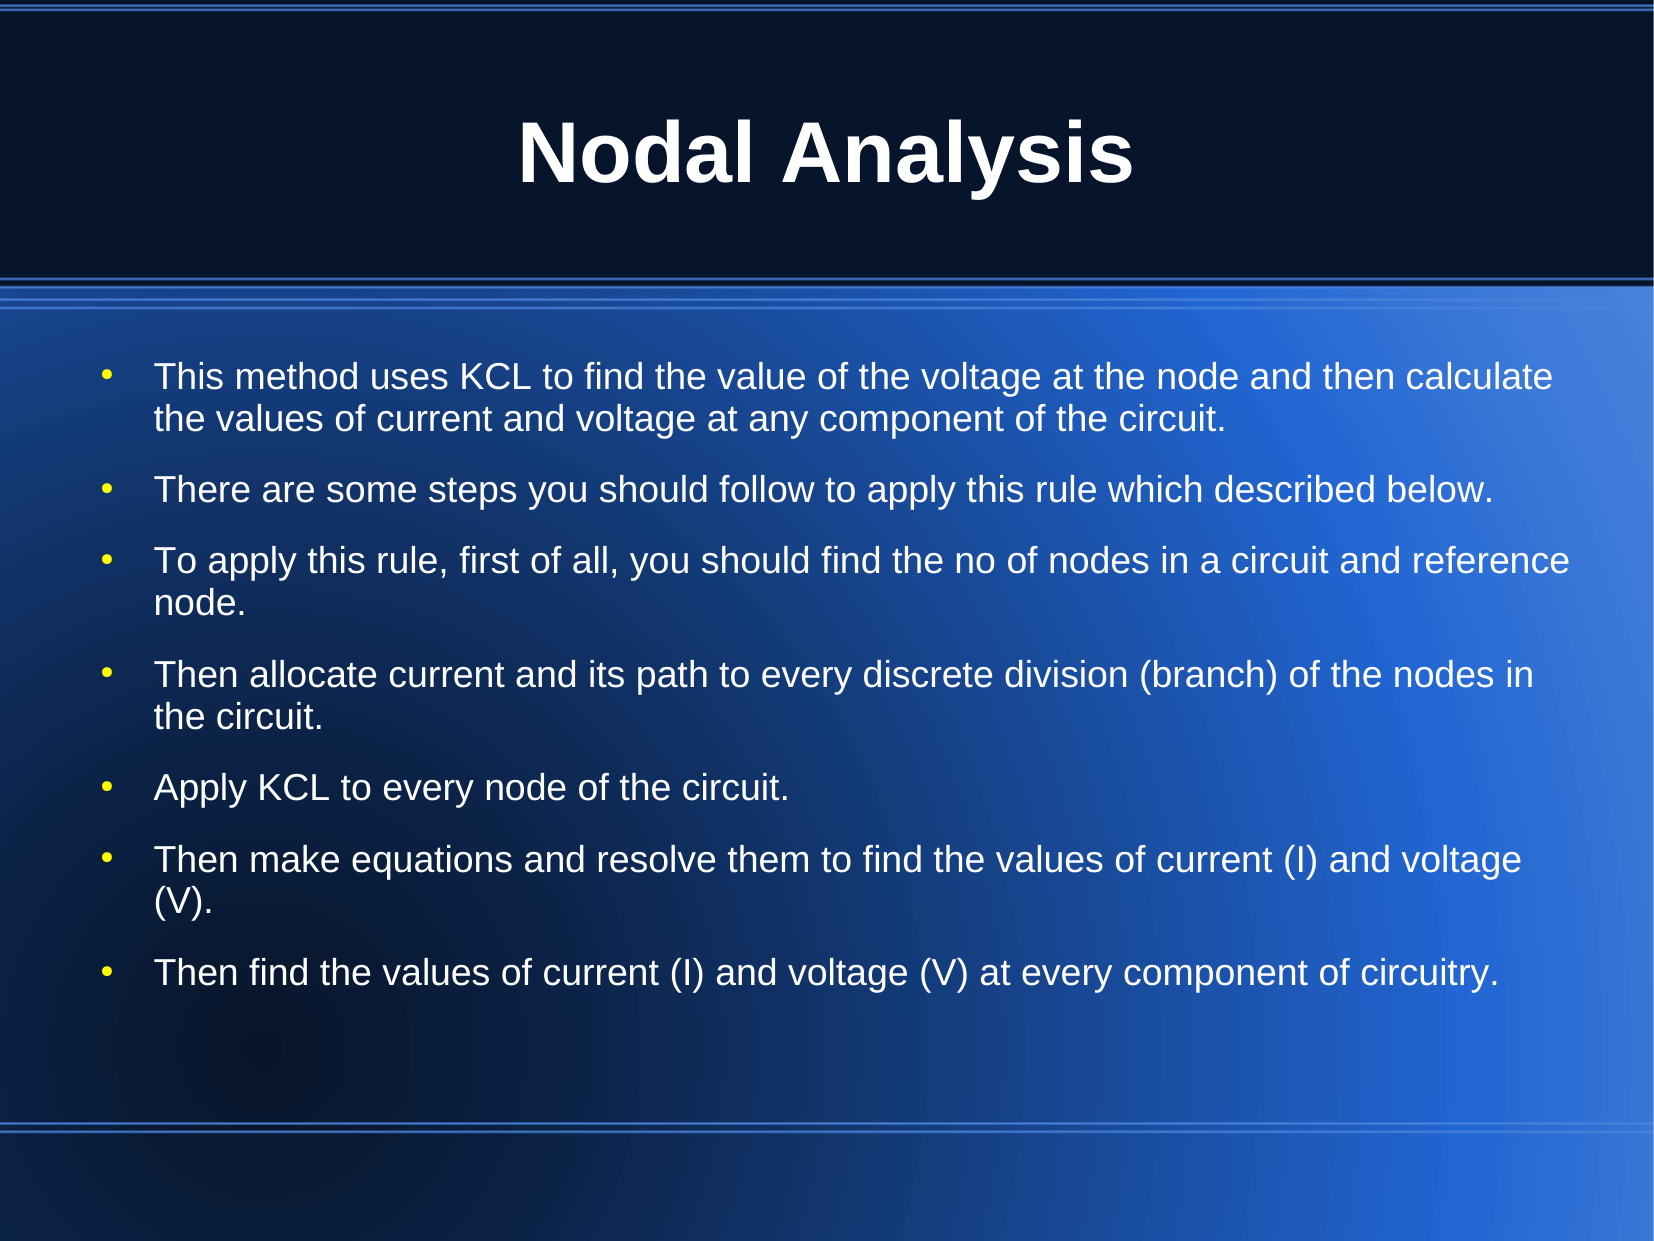

# Nodal Analysis
This method uses KCL to find the value of the voltage at the node and then calculate the values of current and voltage at any component of the circuit.
There are some steps you should follow to apply this rule which described below.
To apply this rule, first of all, you should find the no of nodes in a circuit and reference node.
Then allocate current and its path to every discrete division (branch) of the nodes in the circuit.
Apply KCL to every node of the circuit.
Then make equations and resolve them to find the values of current (I) and voltage (V).
Then find the values of current (I) and voltage (V) at every component of circuitry.